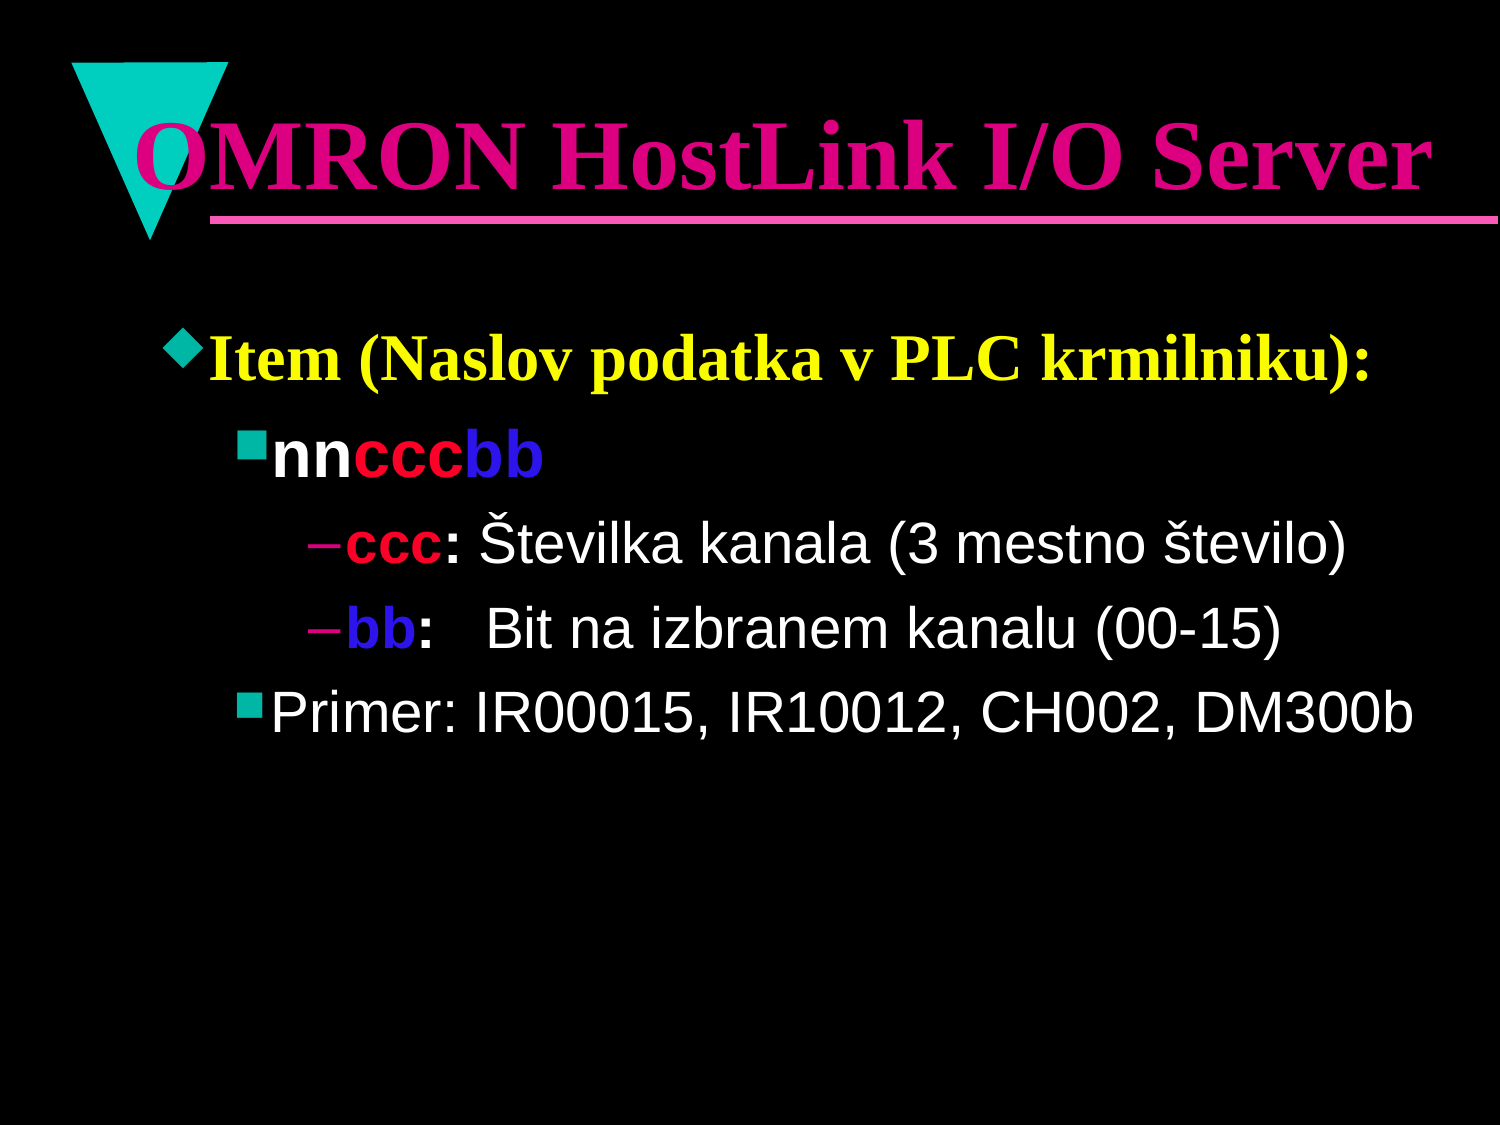

# OMRON HostLink I/O Server
Item (Naslov podatka v PLC krmilniku):
nncccbb
ccc: Številka kanala (3 mestno število)
bb: Bit na izbranem kanalu (00-15)
Primer: IR00015, IR10012, CH002, DM300b
RVP2
I/O komunikacija
22